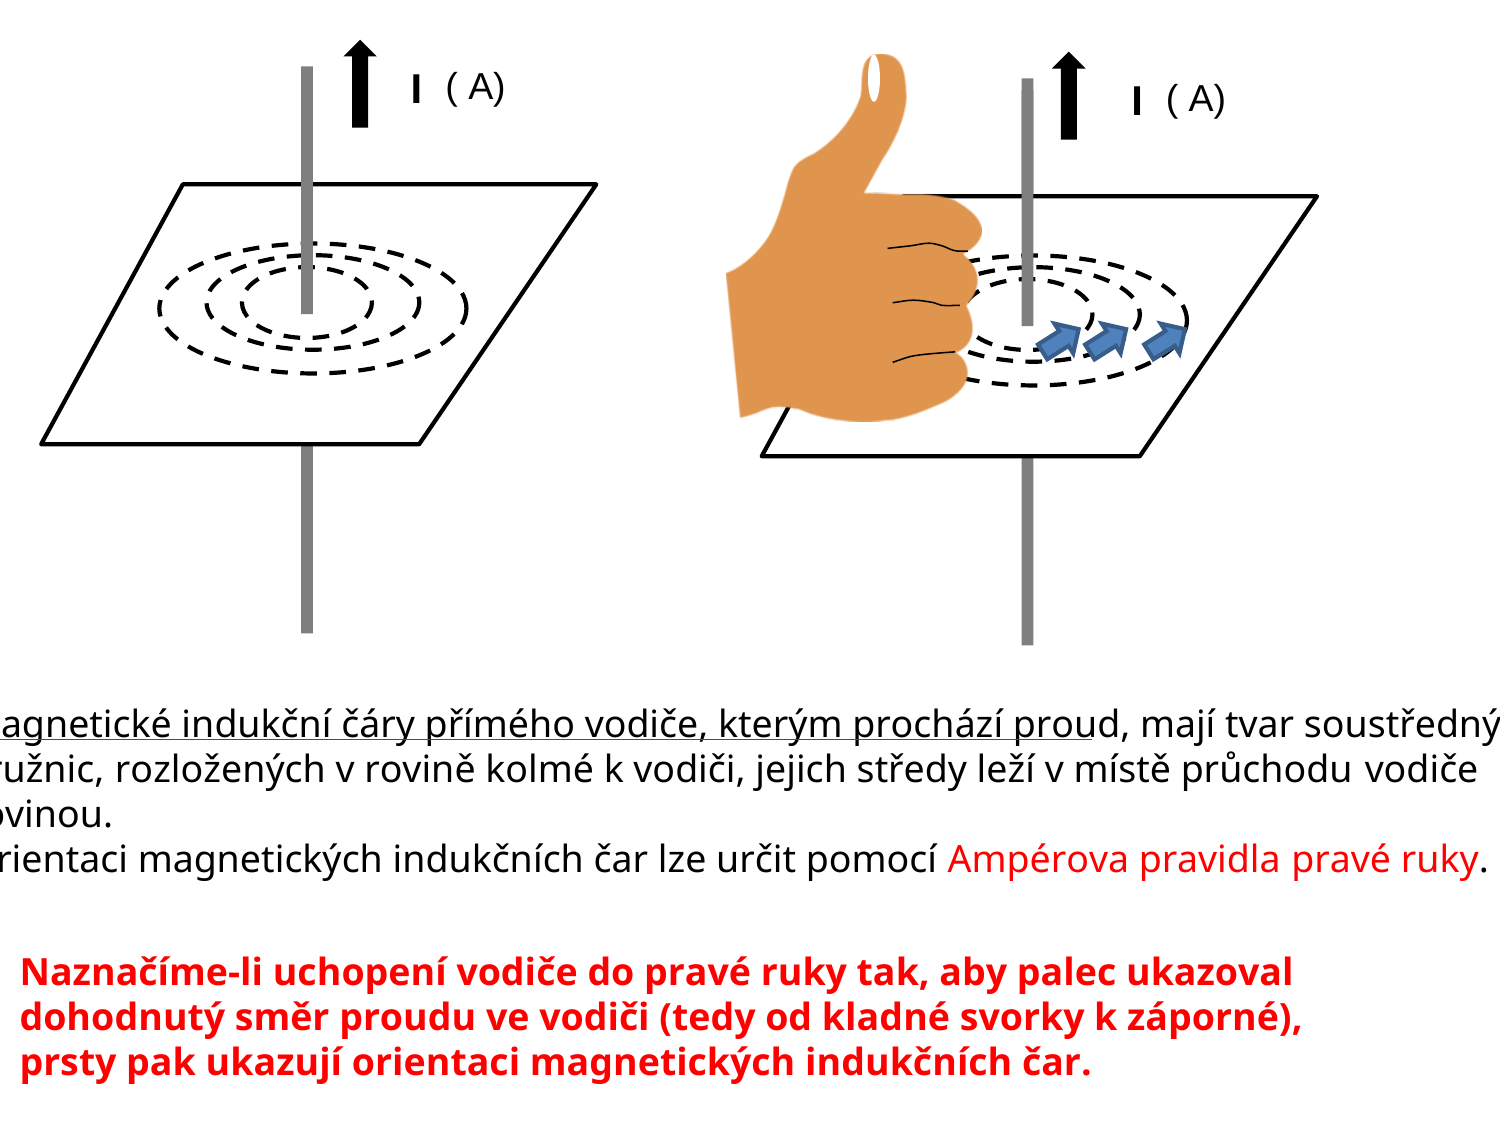

I
( A)
I
( A)
Magnetické indukční čáry přímého vodiče, kterým prochází proud, mají tvar soustředných
kružnic, rozložených v rovině kolmé k vodiči, jejich středy leží v místě průchodu vodiče
rovinou.
Orientaci magnetických indukčních čar lze určit pomocí Ampérova pravidla pravé ruky.
Naznačíme-li uchopení vodiče do pravé ruky tak, aby palec ukazoval
dohodnutý směr proudu ve vodiči (tedy od kladné svorky k záporné),
prsty pak ukazují orientaci magnetických indukčních čar.